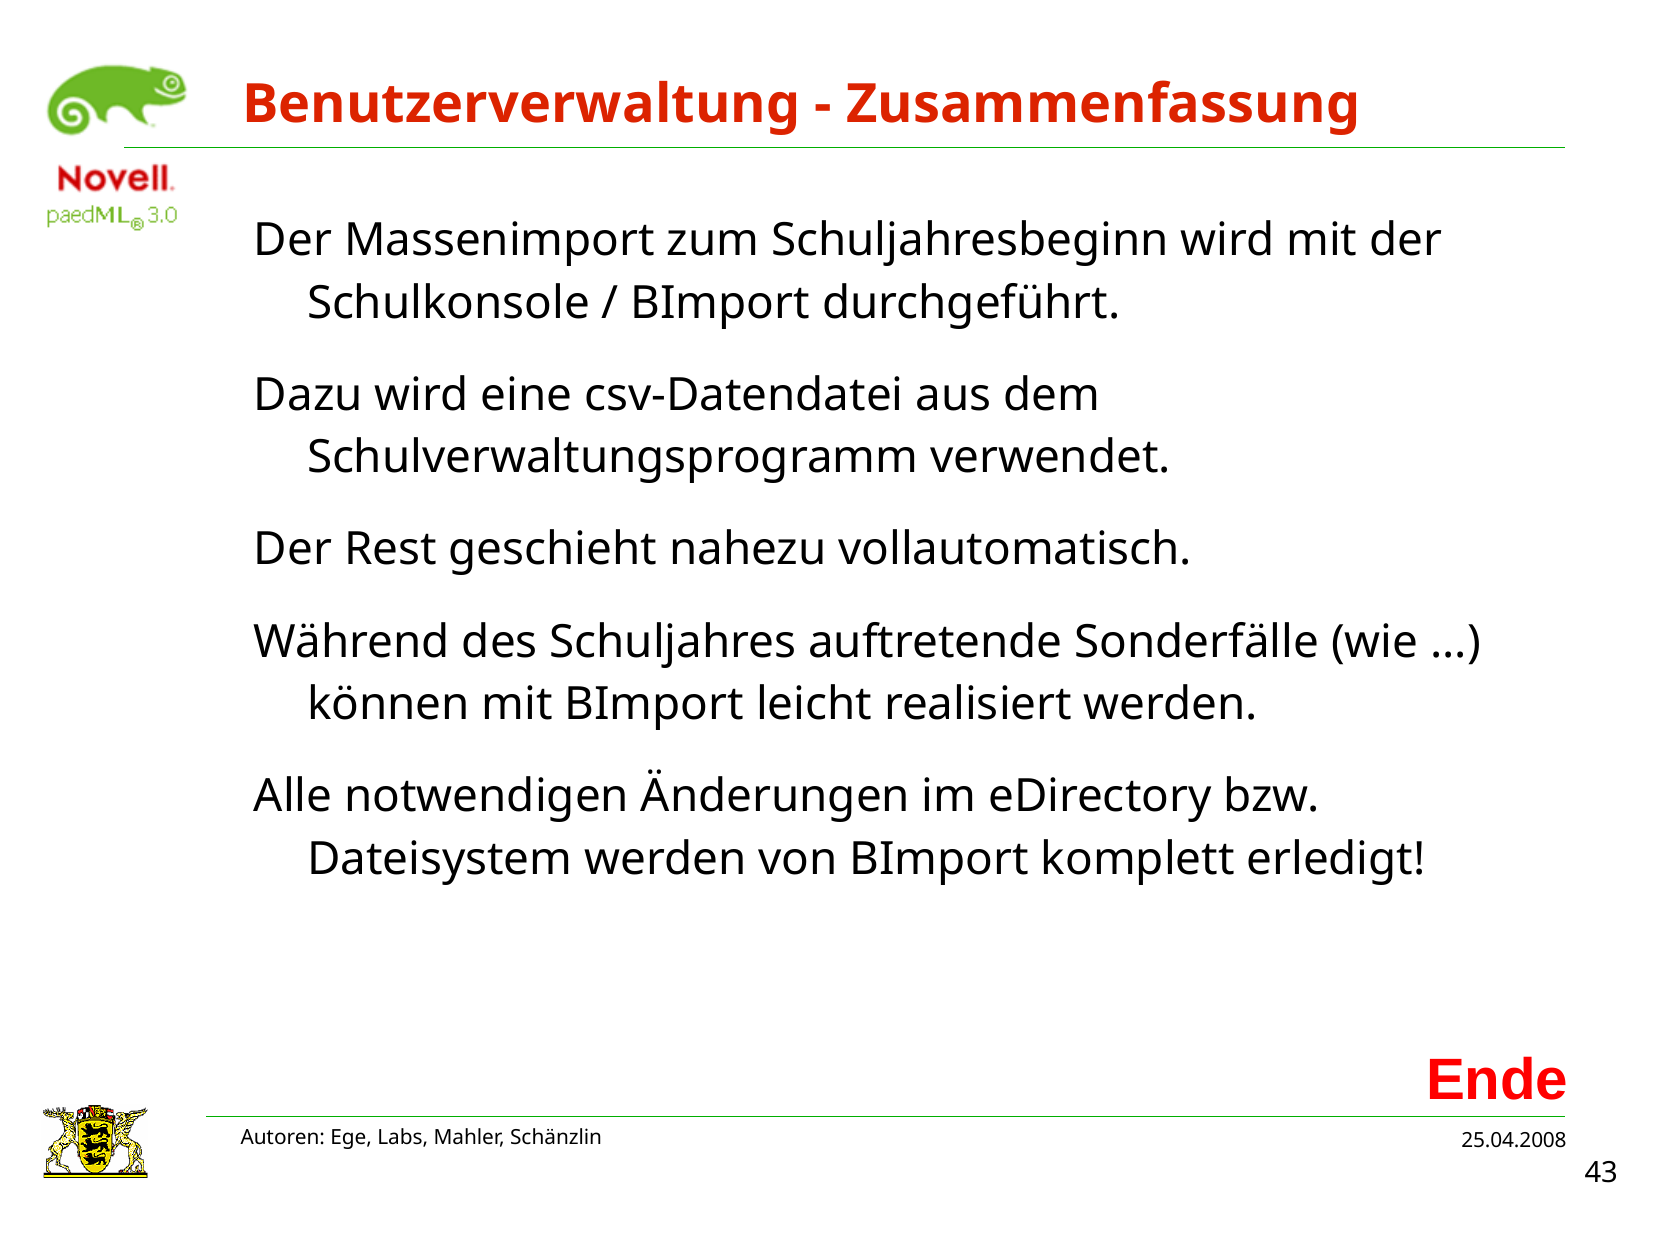

# Benutzerverwaltung - Zusammenfassung
Der Massenimport zum Schuljahresbeginn wird mit der Schulkonsole / BImport durchgeführt.
Dazu wird eine csv-Datendatei aus dem Schulverwaltungsprogramm verwendet.
Der Rest geschieht nahezu vollautomatisch.
Während des Schuljahres auftretende Sonderfälle (wie ...) können mit BImport leicht realisiert werden.
Alle notwendigen Änderungen im eDirectory bzw. Dateisystem werden von BImport komplett erledigt!
Ende
Autoren: Ege, Labs, Mahler, Schänzlin
25.04.2008
43